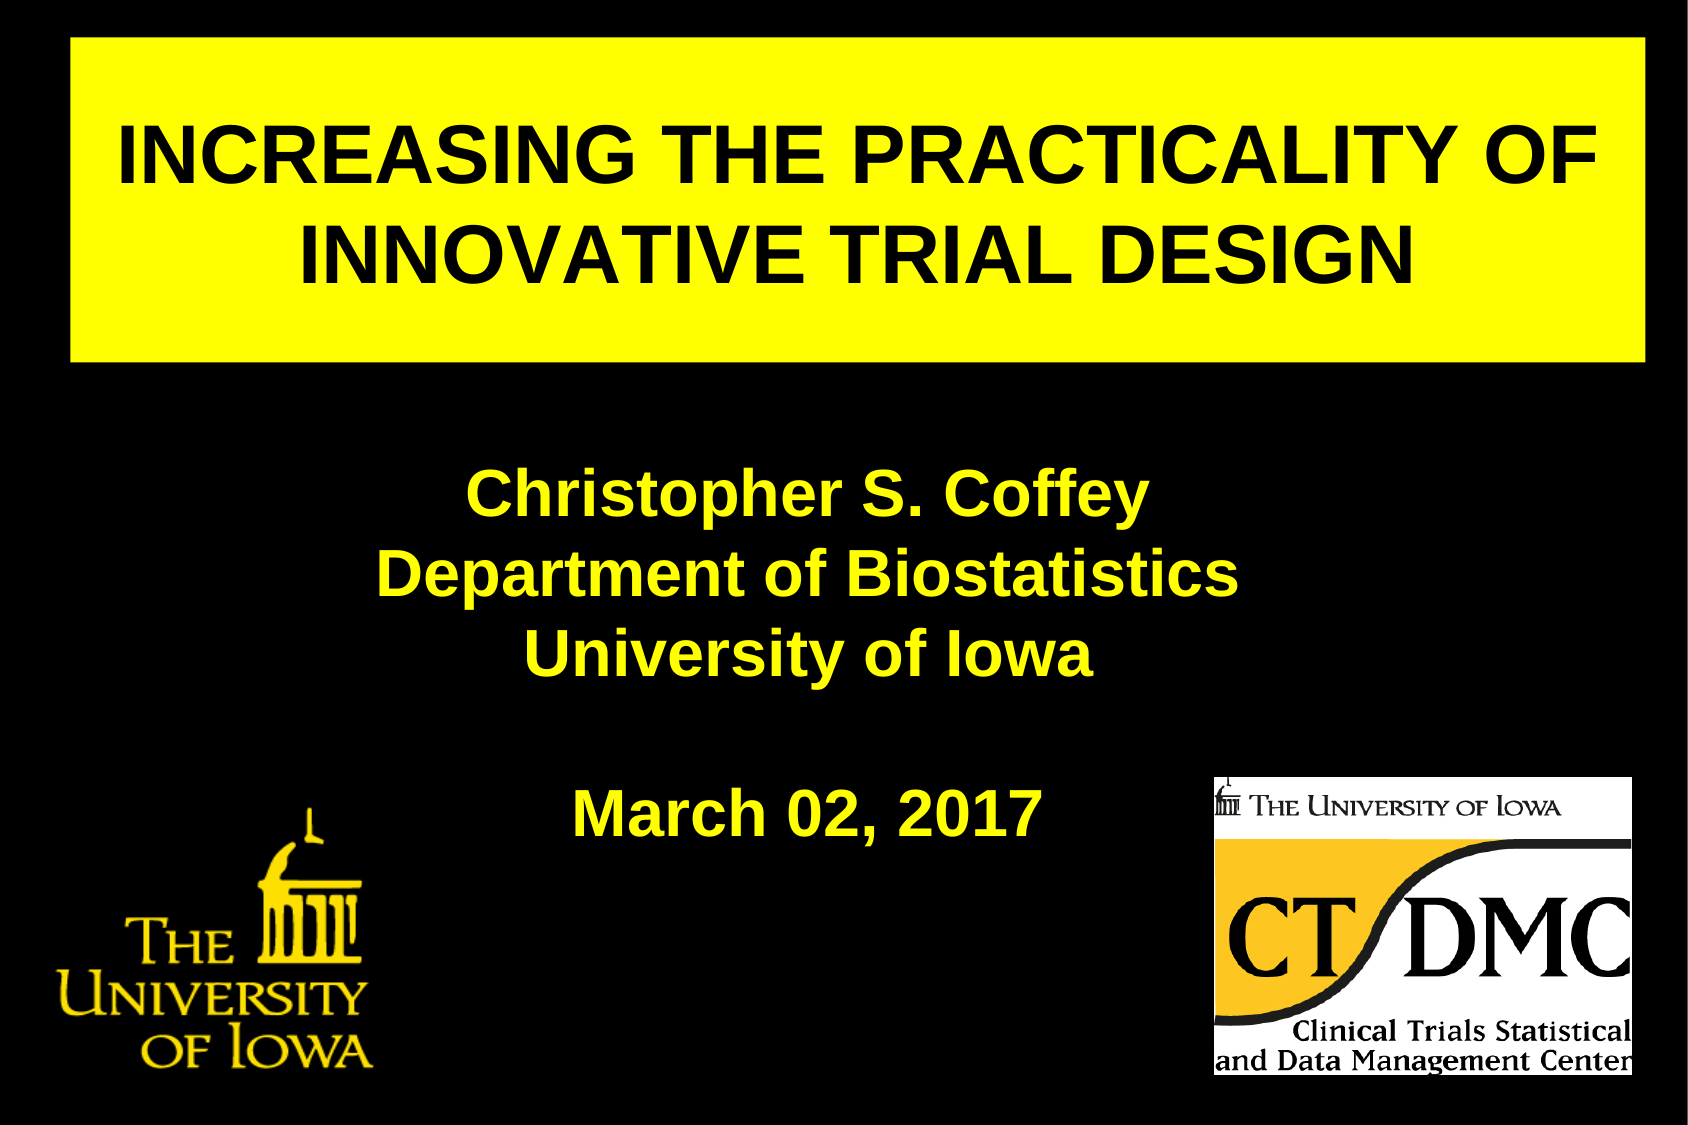

INCREASING THE PRACTICALITY OF INNOVATIVE TRIAL DESIGN
Christopher S. Coffey
Department of Biostatistics
University of Iowa
March 02, 2017